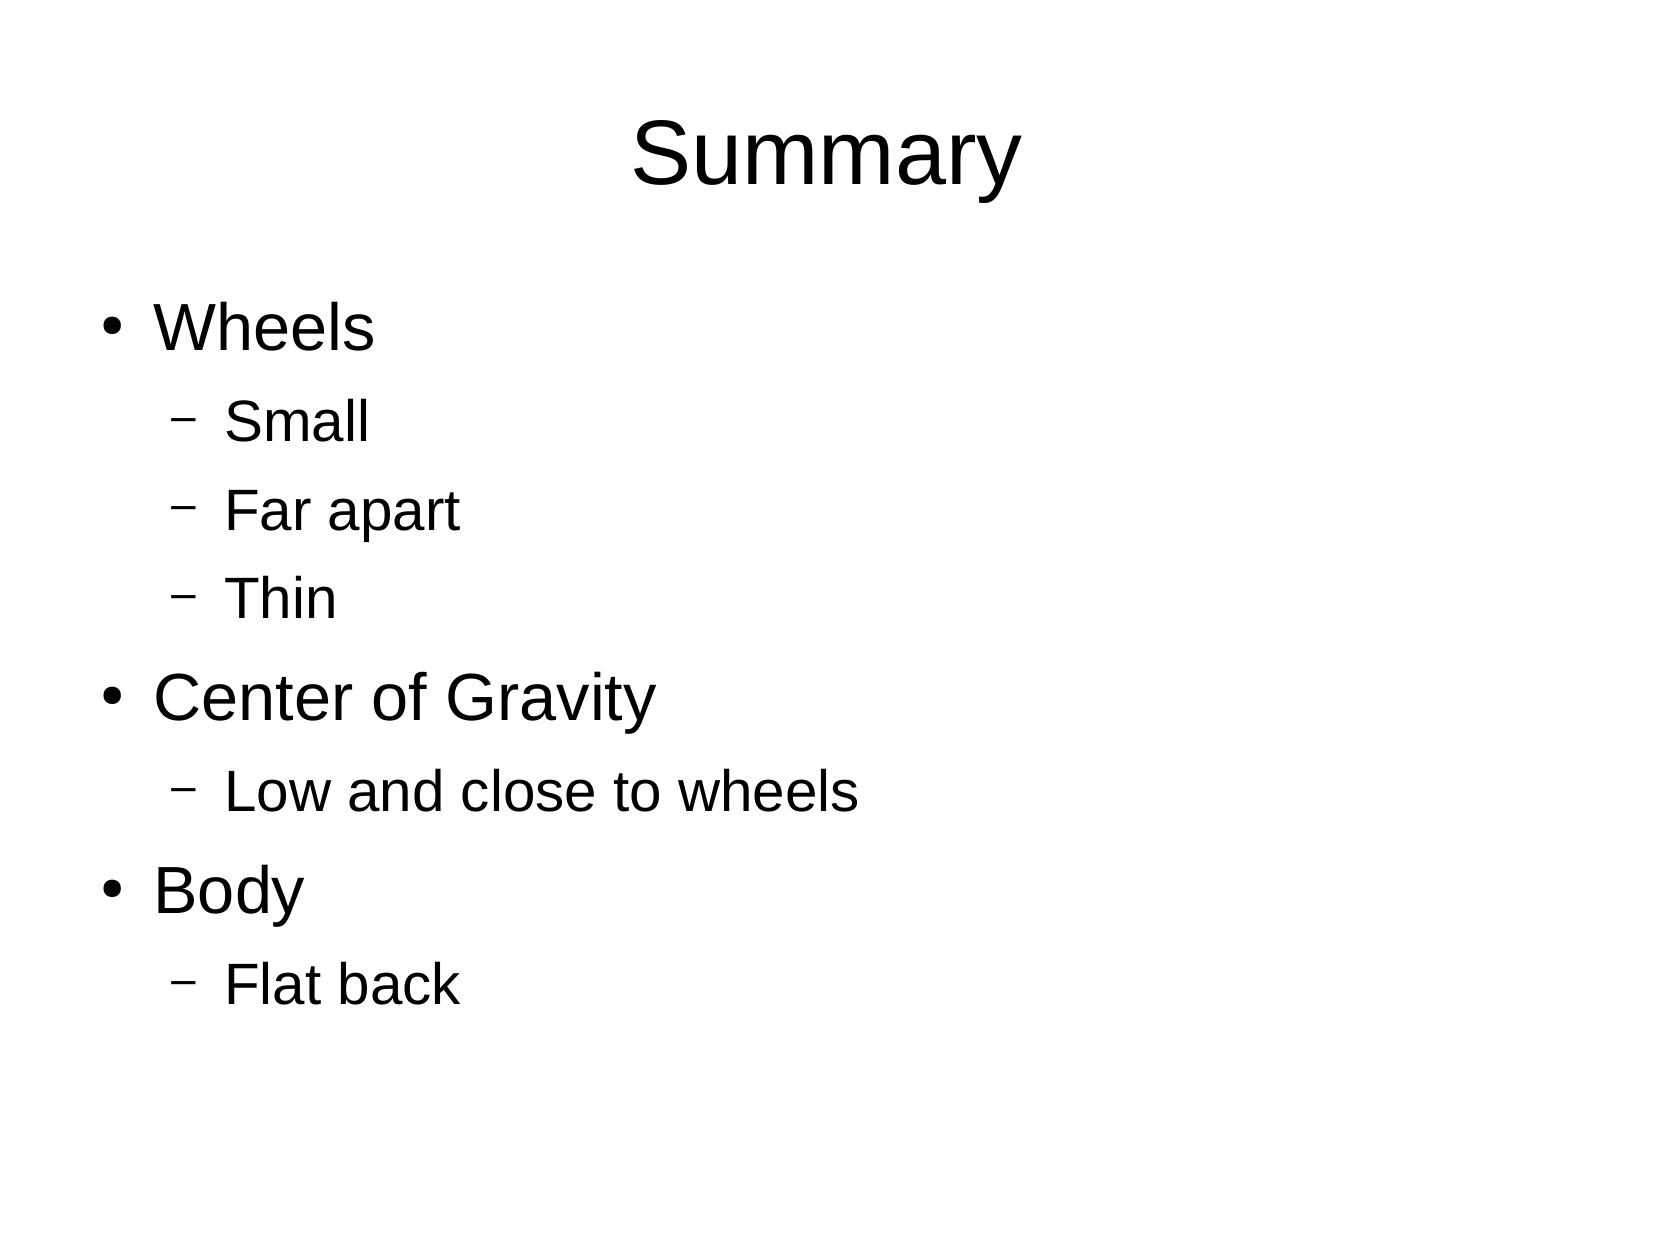

# Summary
Wheels
Small
Far apart
Thin
Center of Gravity
Low and close to wheels
Body
Flat back